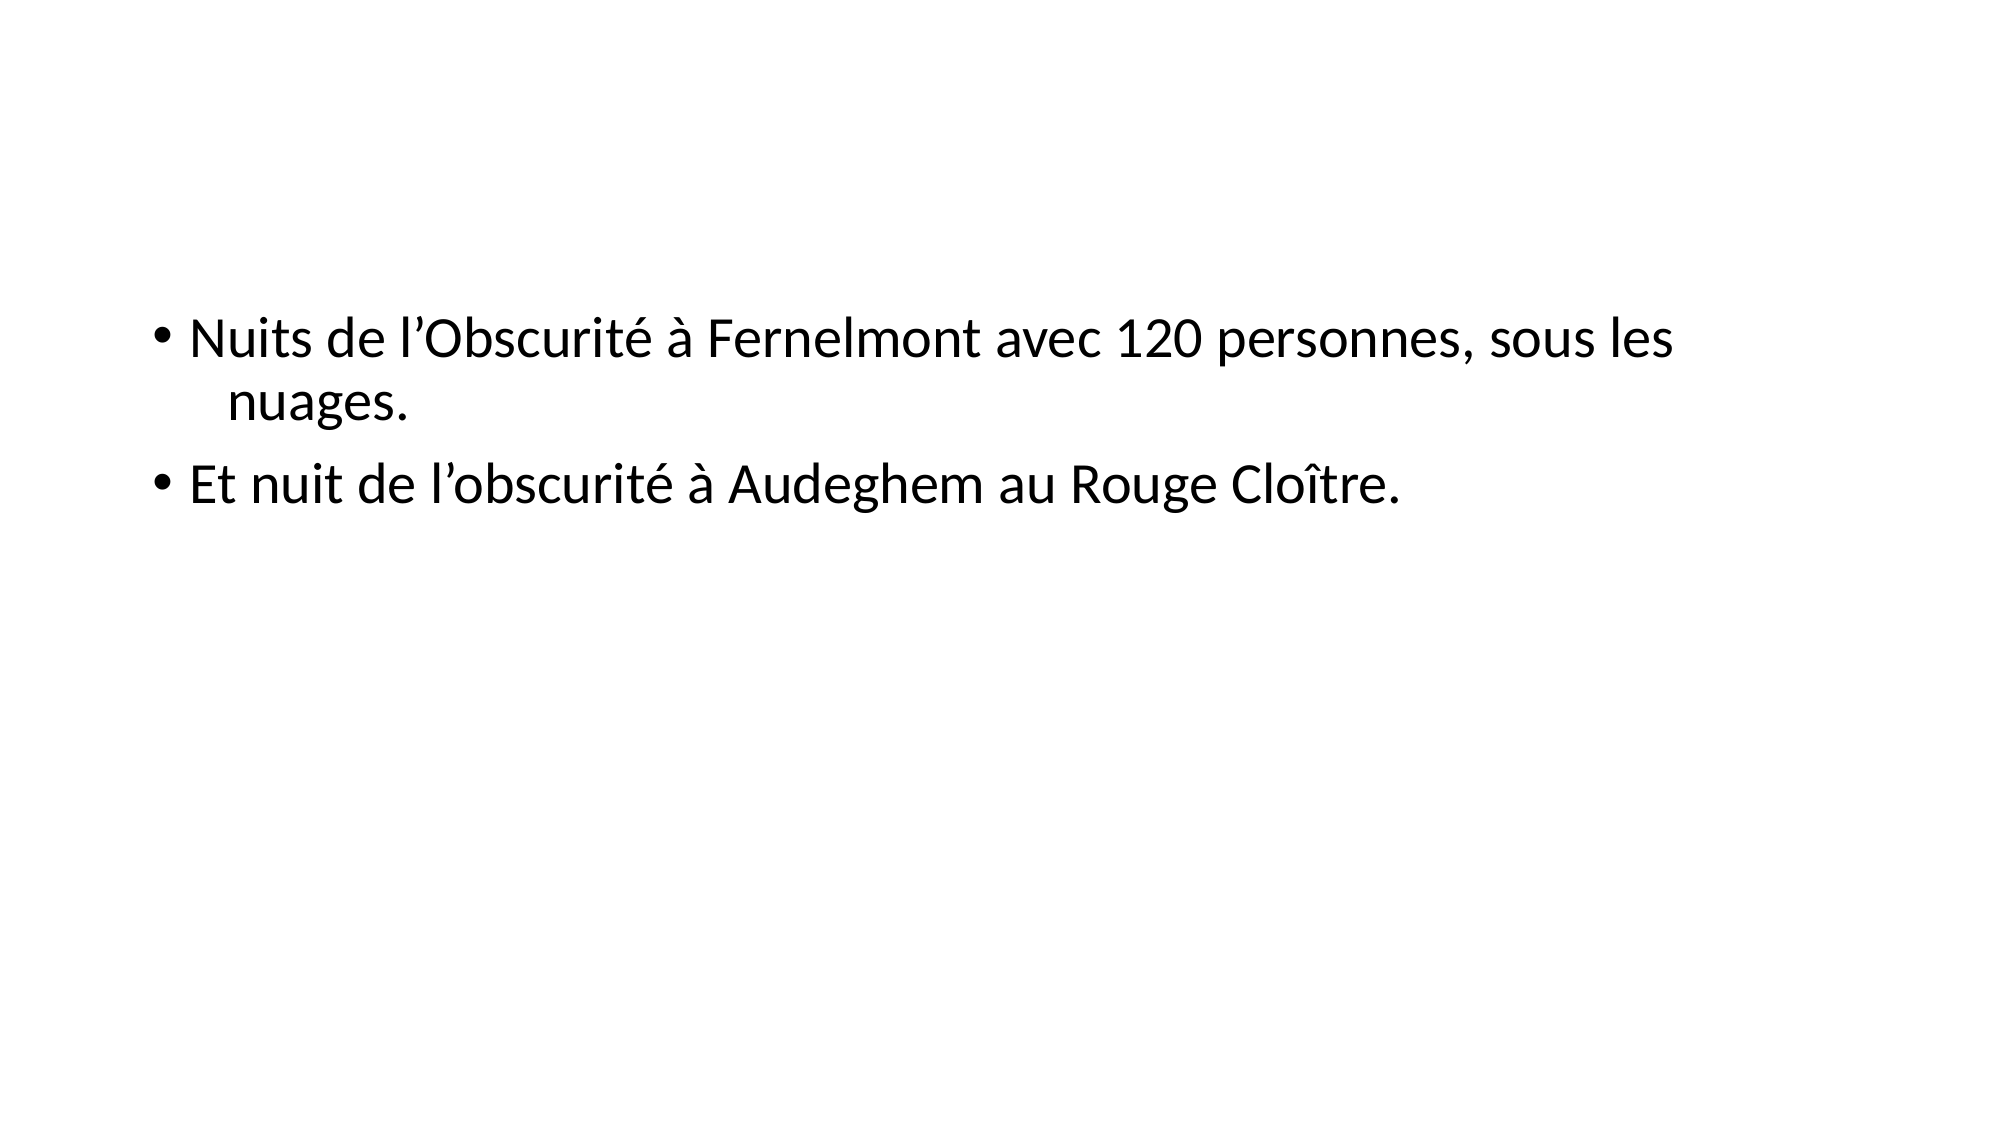

#
Nuits de l’Obscurité à Fernelmont avec 120 personnes, sous les nuages.
Et nuit de l’obscurité à Audeghem au Rouge Cloître.